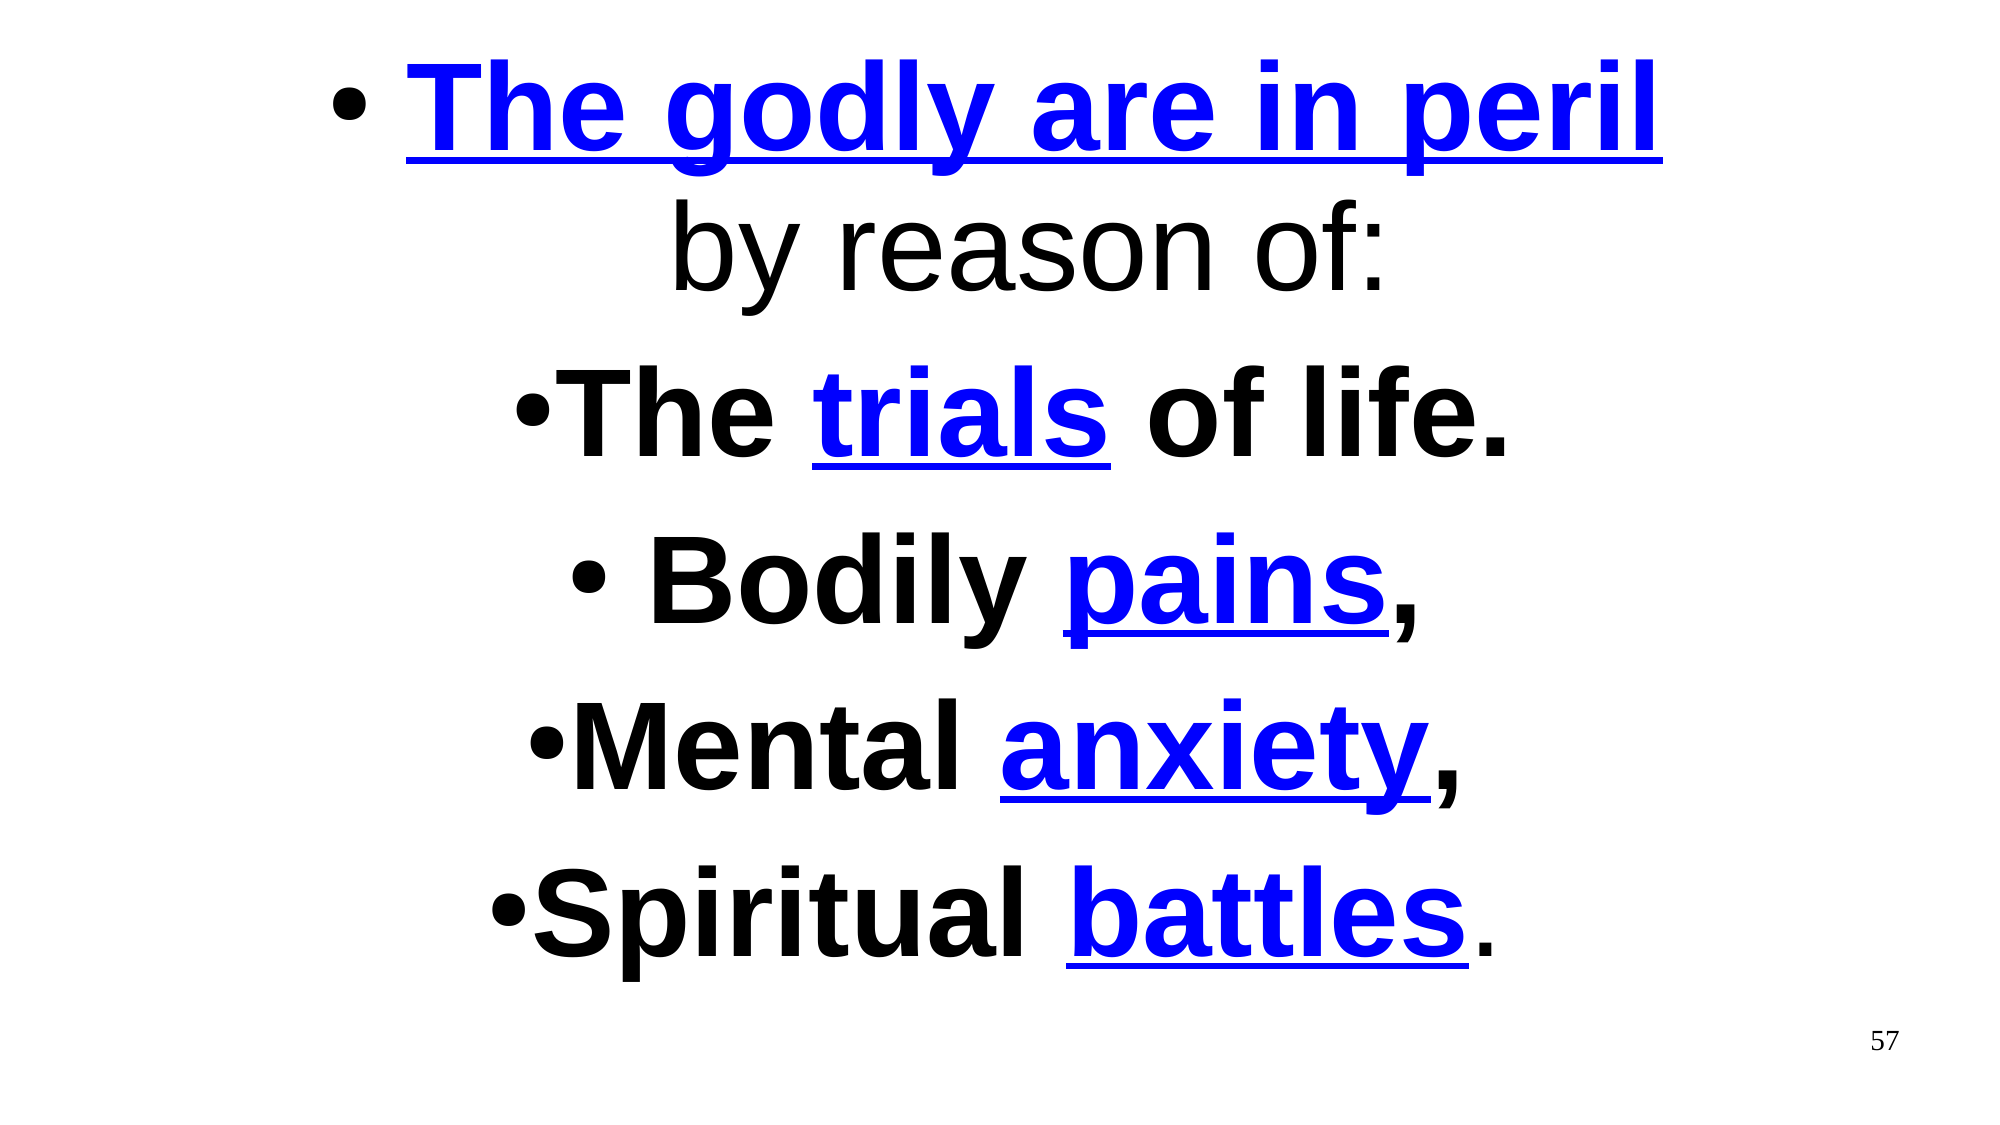

# The godly are in peril by reason of:
The trials of life.
 Bodily pains,
Mental anxiety,
Spiritual battles.
57